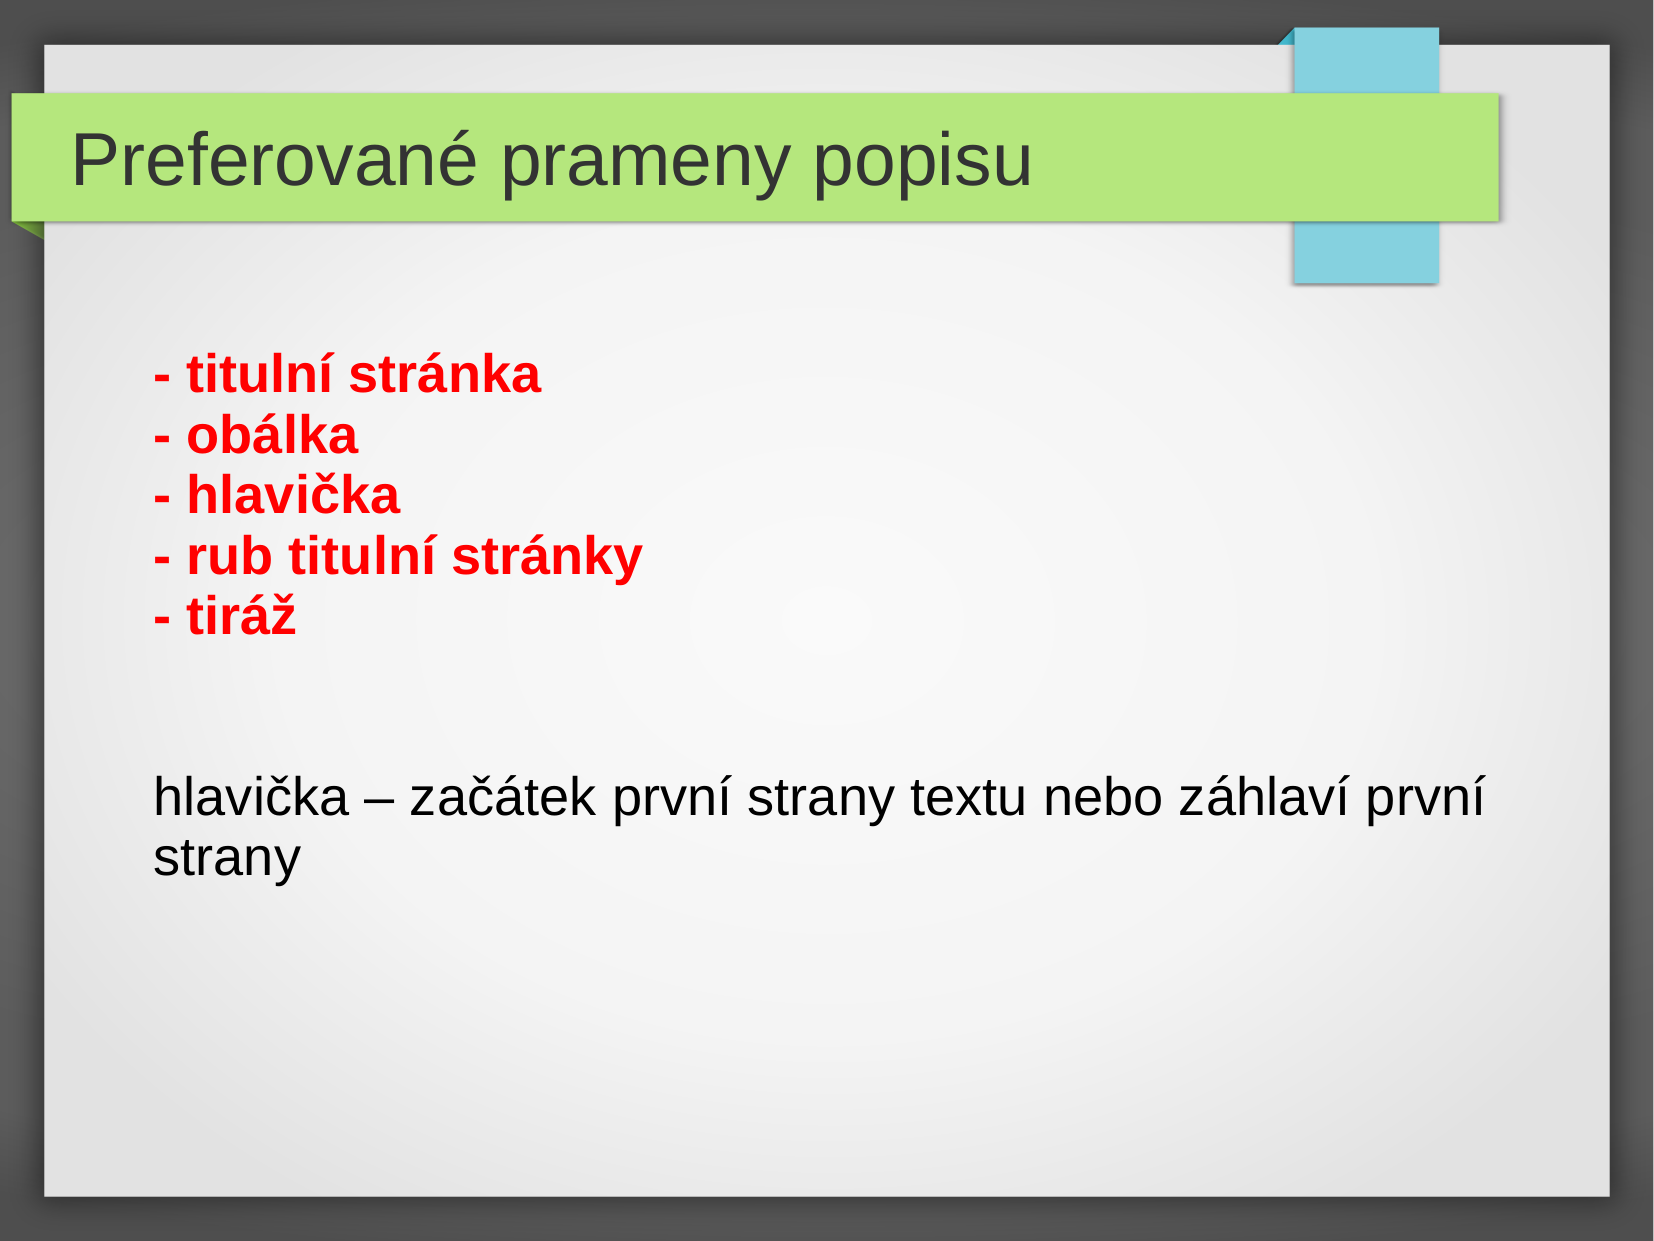

# Preferované prameny popisu
- titulní stránka
- obálka
- hlavička
- rub titulní stránky
- tiráž
hlavička – začátek první strany textu nebo záhlaví první strany